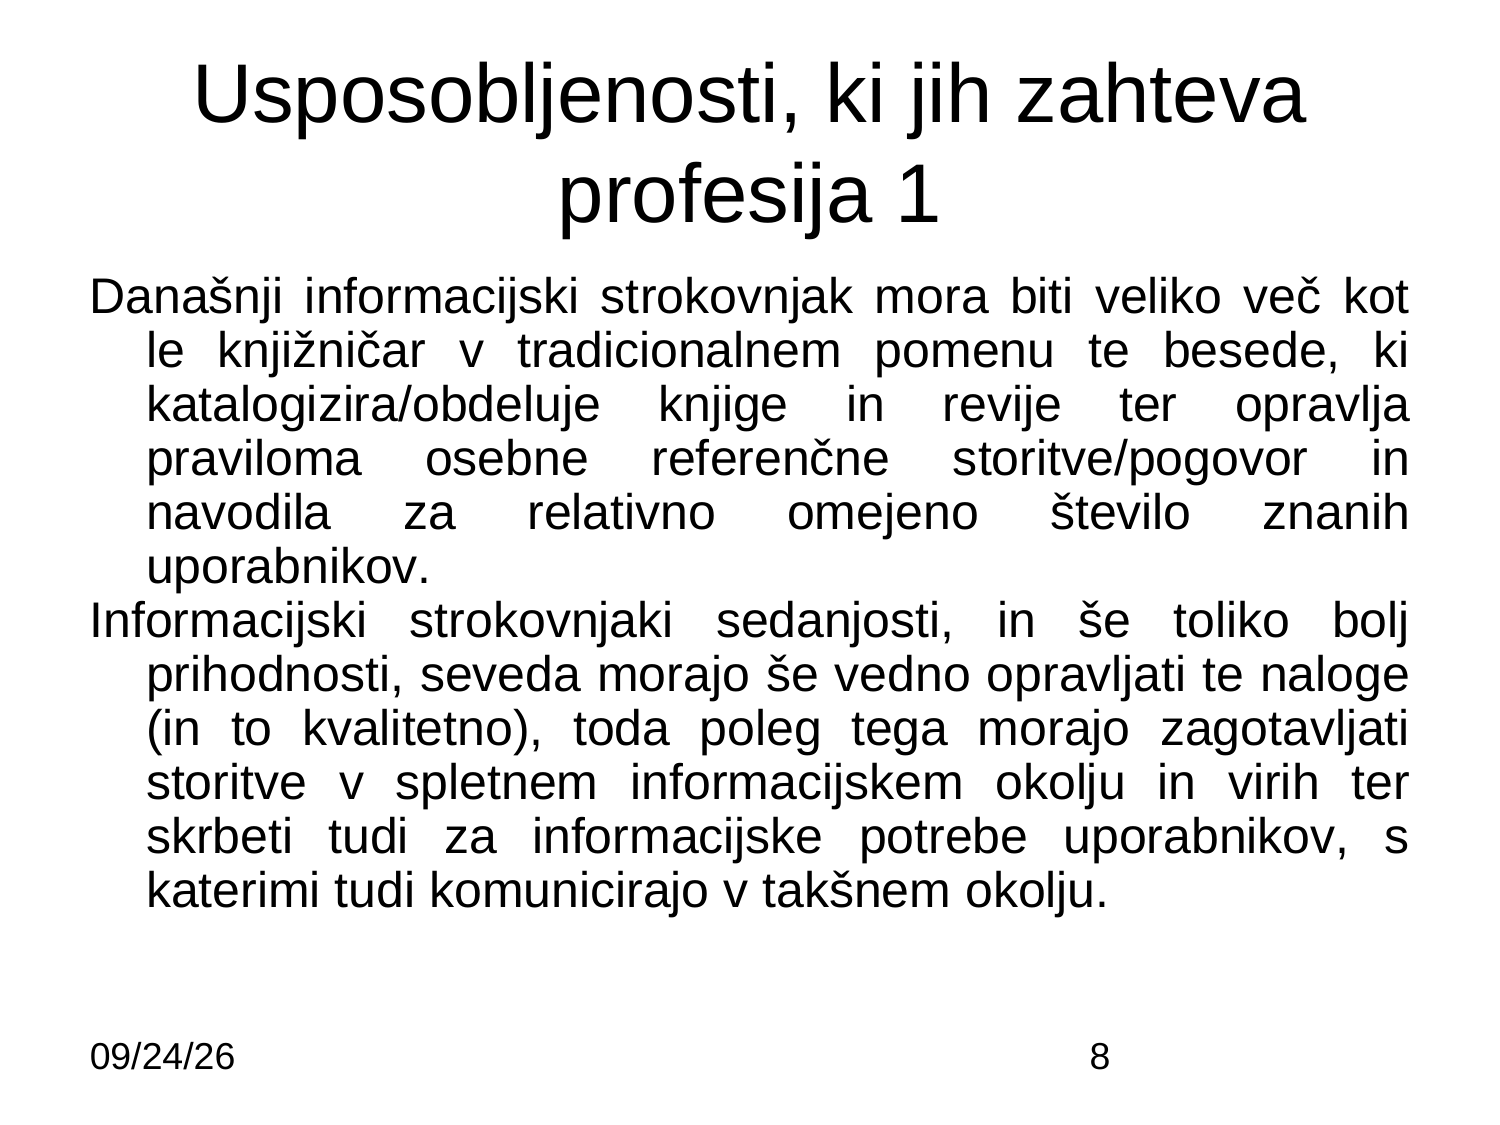

# Usposobljenosti, ki jih zahteva profesija 1
Današnji informacijski strokovnjak mora biti veliko več kot le knjižničar v tradicionalnem pomenu te besede, ki katalogizira/obdeluje knjige in revije ter opravlja praviloma osebne referenčne storitve/pogovor in navodila za relativno omejeno število znanih uporabnikov.
Informacijski strokovnjaki sedanjosti, in še toliko bolj prihodnosti, seveda morajo še vedno opravljati te naloge (in to kvalitetno), toda poleg tega morajo zagotavljati storitve v spletnem informacijskem okolju in virih ter skrbeti tudi za informacijske potrebe uporabnikov, s katerimi tudi komunicirajo v takšnem okolju.
8